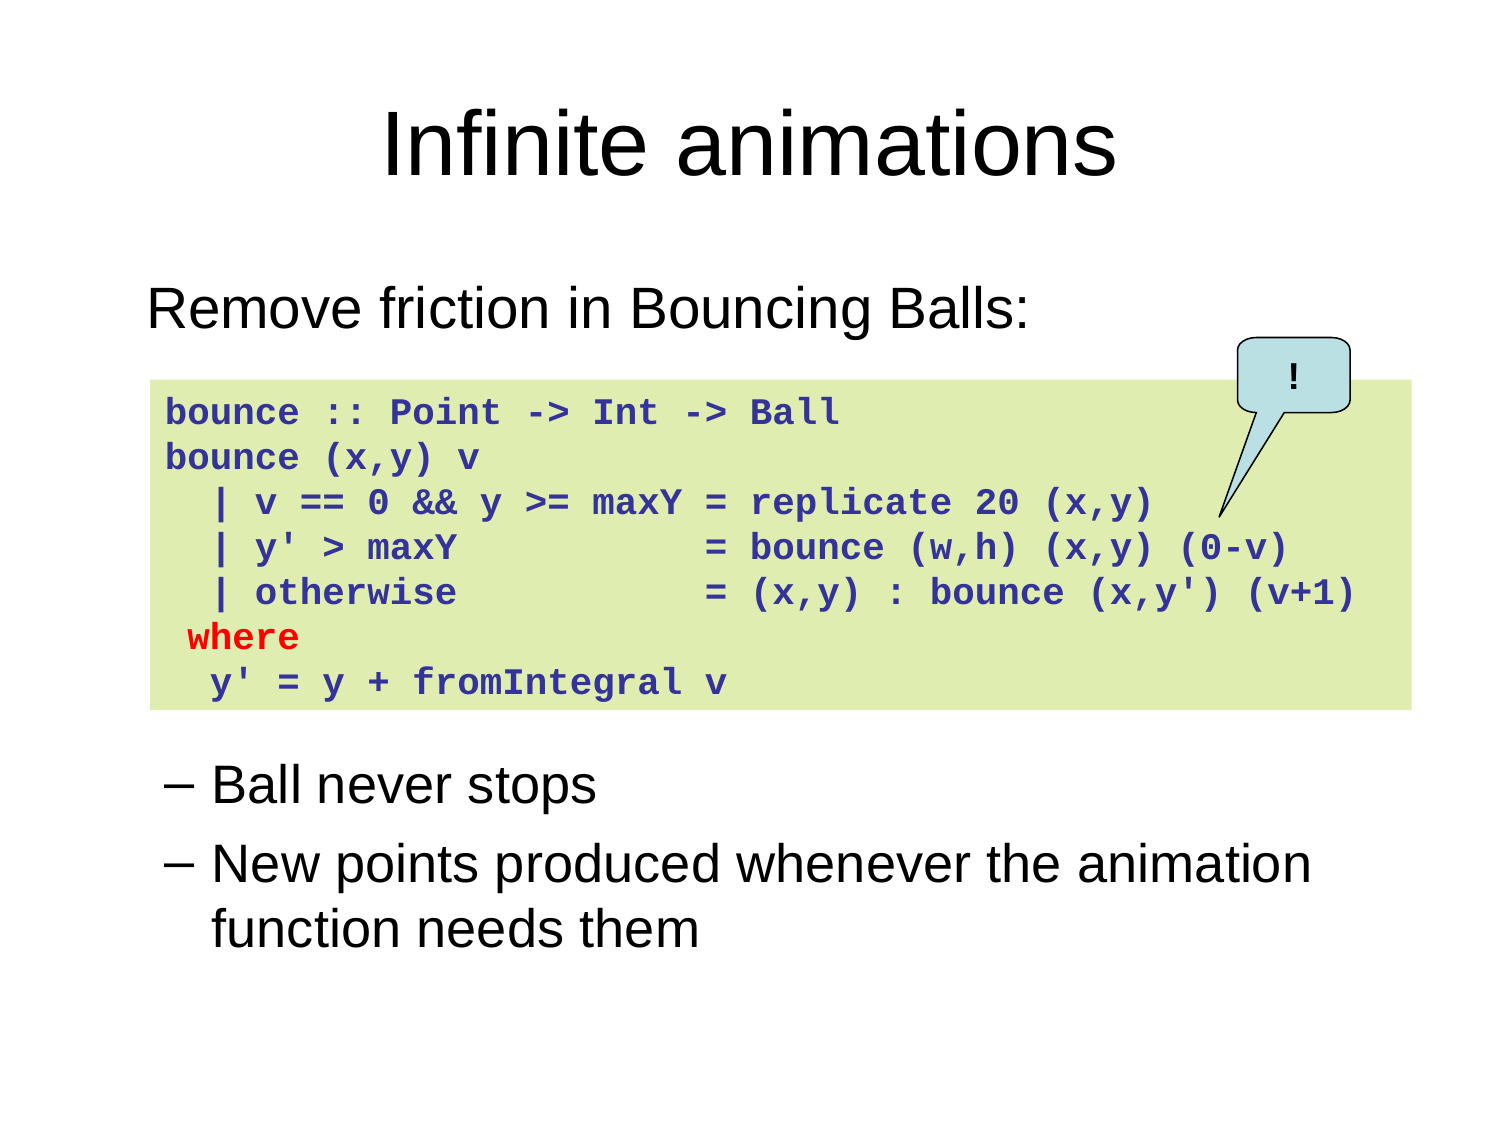

# Infinite animations
Remove friction in Bouncing Balls:
Ball never stops
New points produced whenever the animation function needs them
!
bounce :: Point -> Int -> Ball
bounce (x,y) v
 | v == 0 && y >= maxY = replicate 20 (x,y)
 | y' > maxY = bounce (w,h) (x,y) (0-v)
 | otherwise = (x,y) : bounce (x,y') (v+1)
 where
 y' = y + fromIntegral v